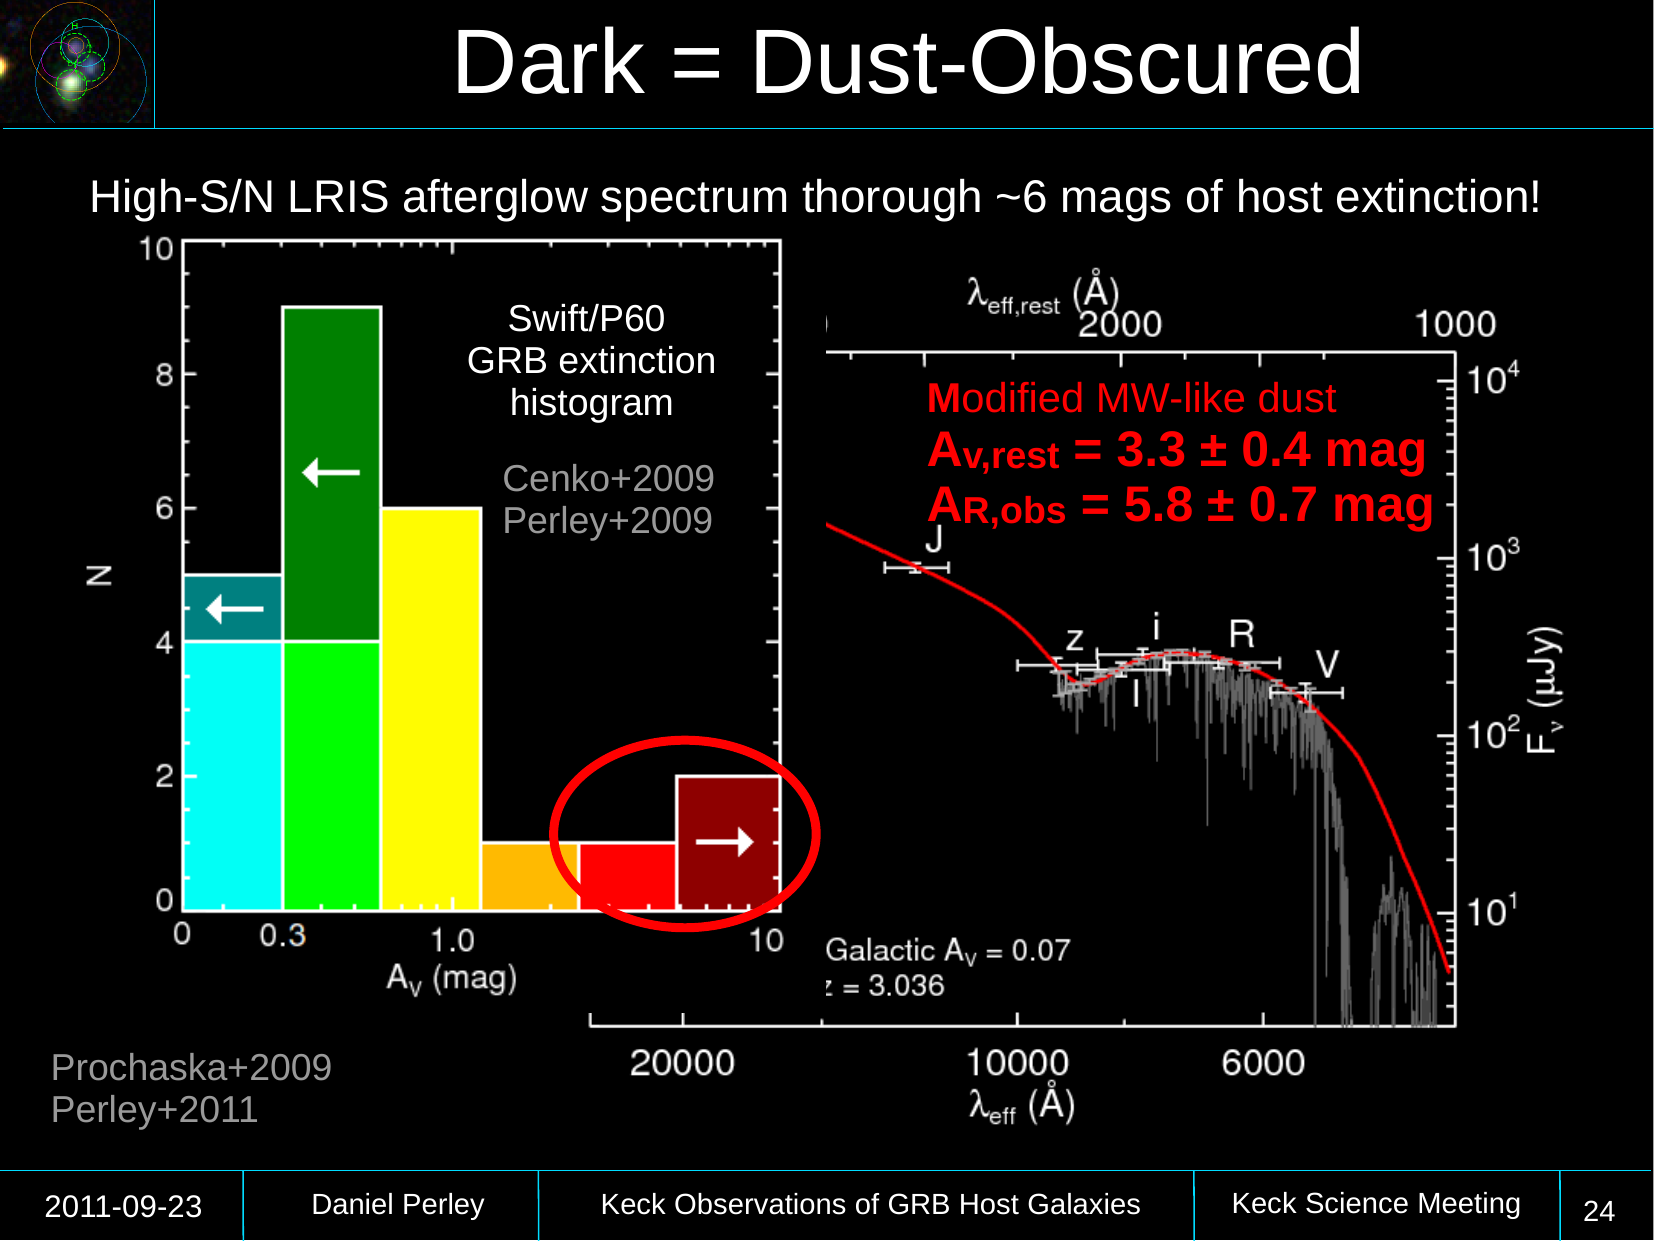

# Dark = Dust-Obscured
High-S/N LRIS afterglow spectrum thorough ~6 mags of host extinction!
Swift/P60
GRB extinction histogram
Modified MW-like dust
Av,rest = 3.3 ± 0.4 mag
AR,obs = 5.8 ± 0.7 mag
Cenko+2009
Perley+2009
Prochaska+2009
Perley+2011
24